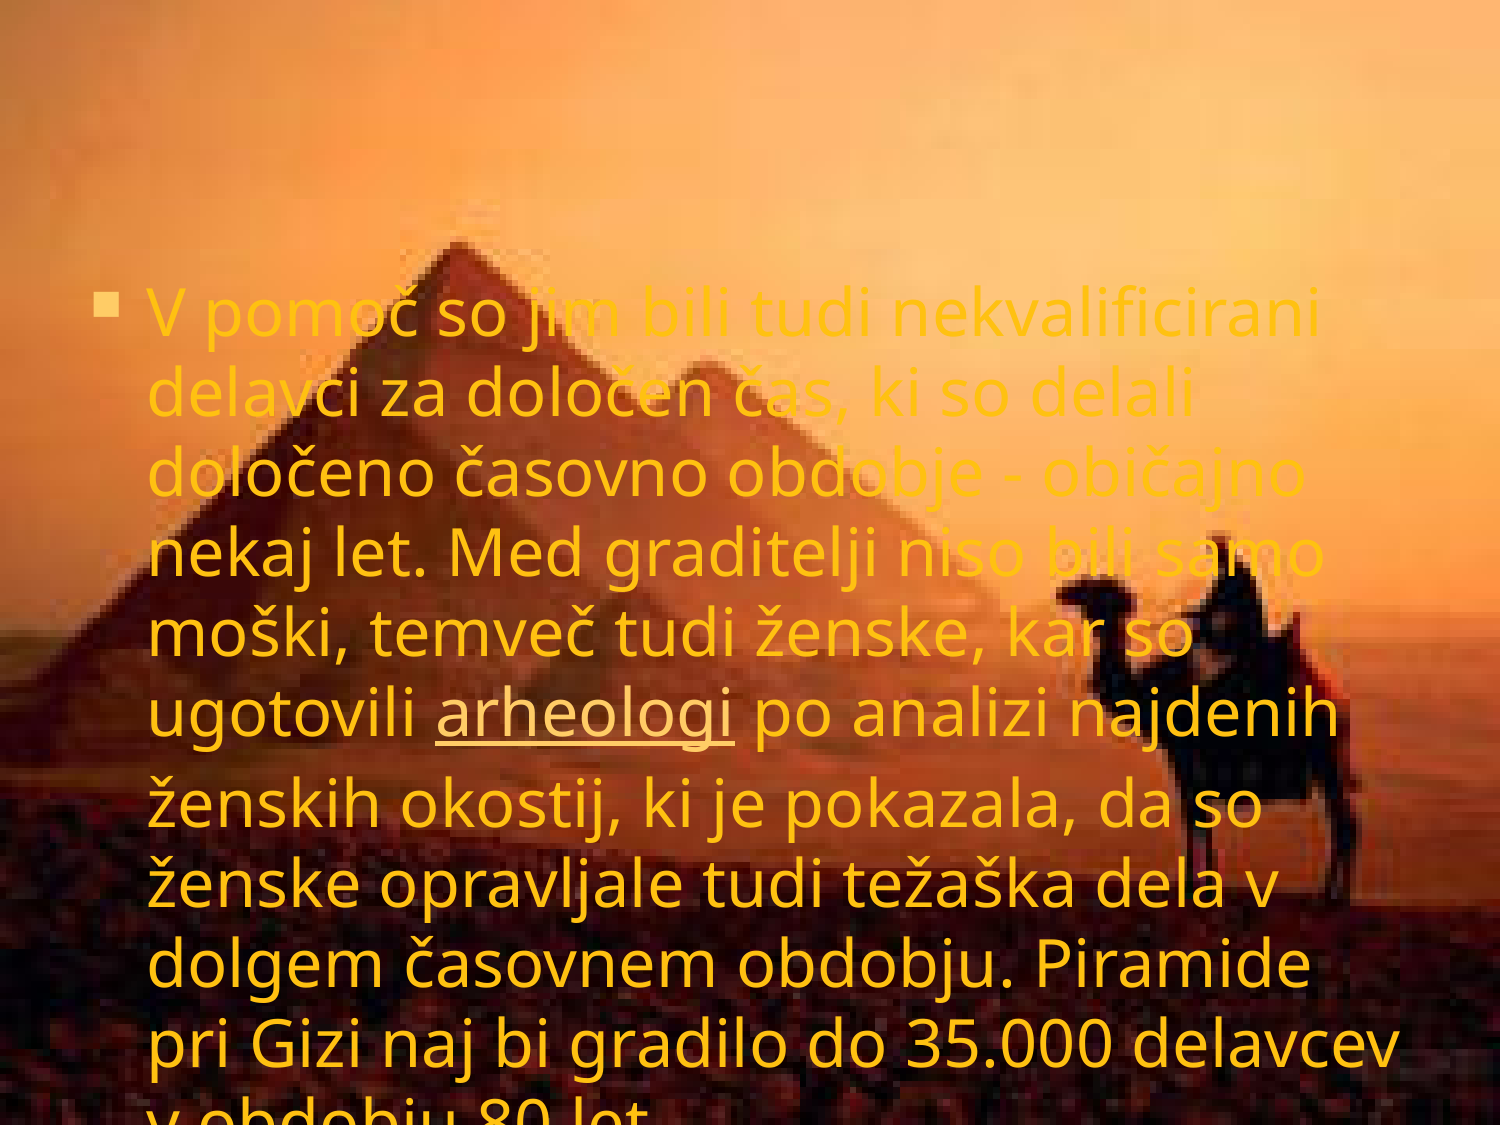

#
V pomoč so jim bili tudi nekvalificirani delavci za določen čas, ki so delali določeno časovno obdobje - običajno nekaj let. Med graditelji niso bili samo moški, temveč tudi ženske, kar so ugotovili arheologi po analizi najdenih ženskih okostij, ki je pokazala, da so ženske opravljale tudi težaška dela v dolgem časovnem obdobju. Piramide pri Gizi naj bi gradilo do 35.000 delavcev v obdobju 80 let.